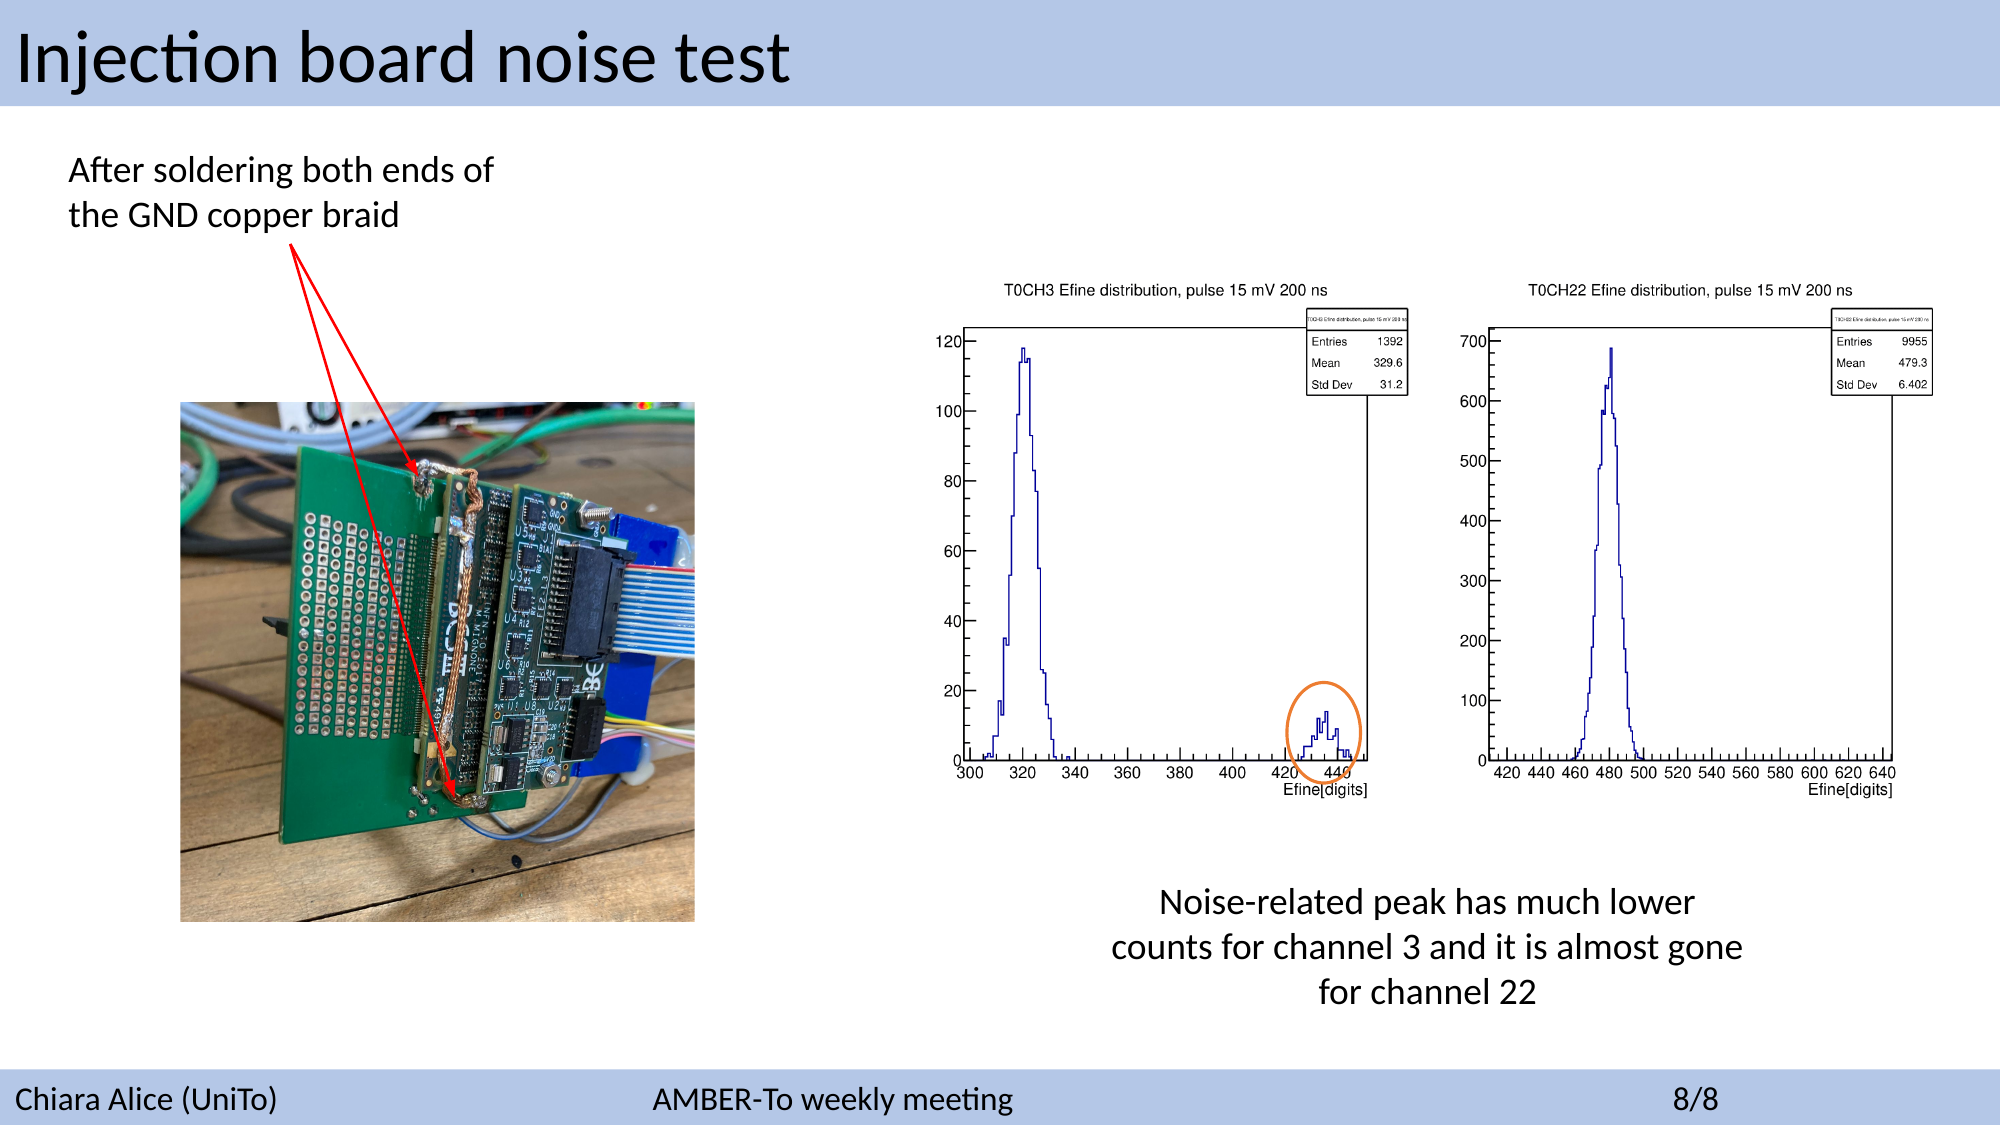

Injection board noise test
After soldering both ends of the GND copper braid
Noise-related peak has much lower counts for channel 3 and it is almost gone for channel 22
Chiara Alice (UniTo)			 AMBER-To weekly meeting 8/8